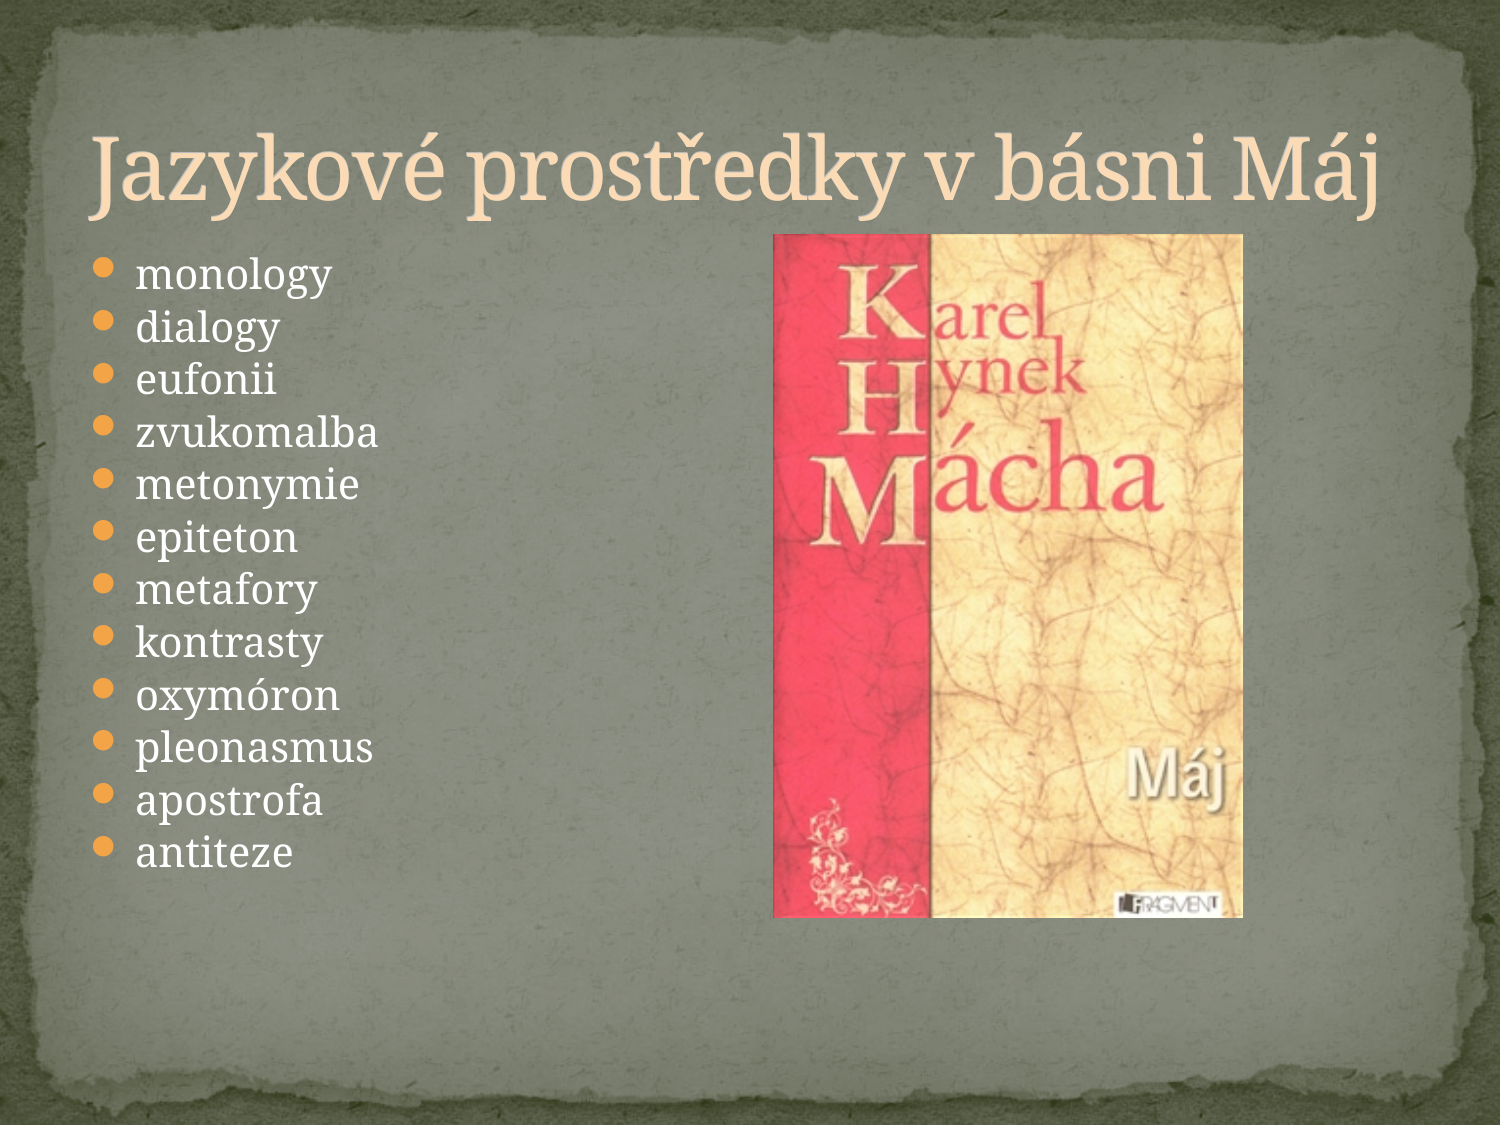

Jazykové prostředky v básni Máj
# monology
dialogy
eufonii
zvukomalba
metonymie
epiteton
metafory
kontrasty
oxymóron
pleonasmus
apostrofa
antiteze